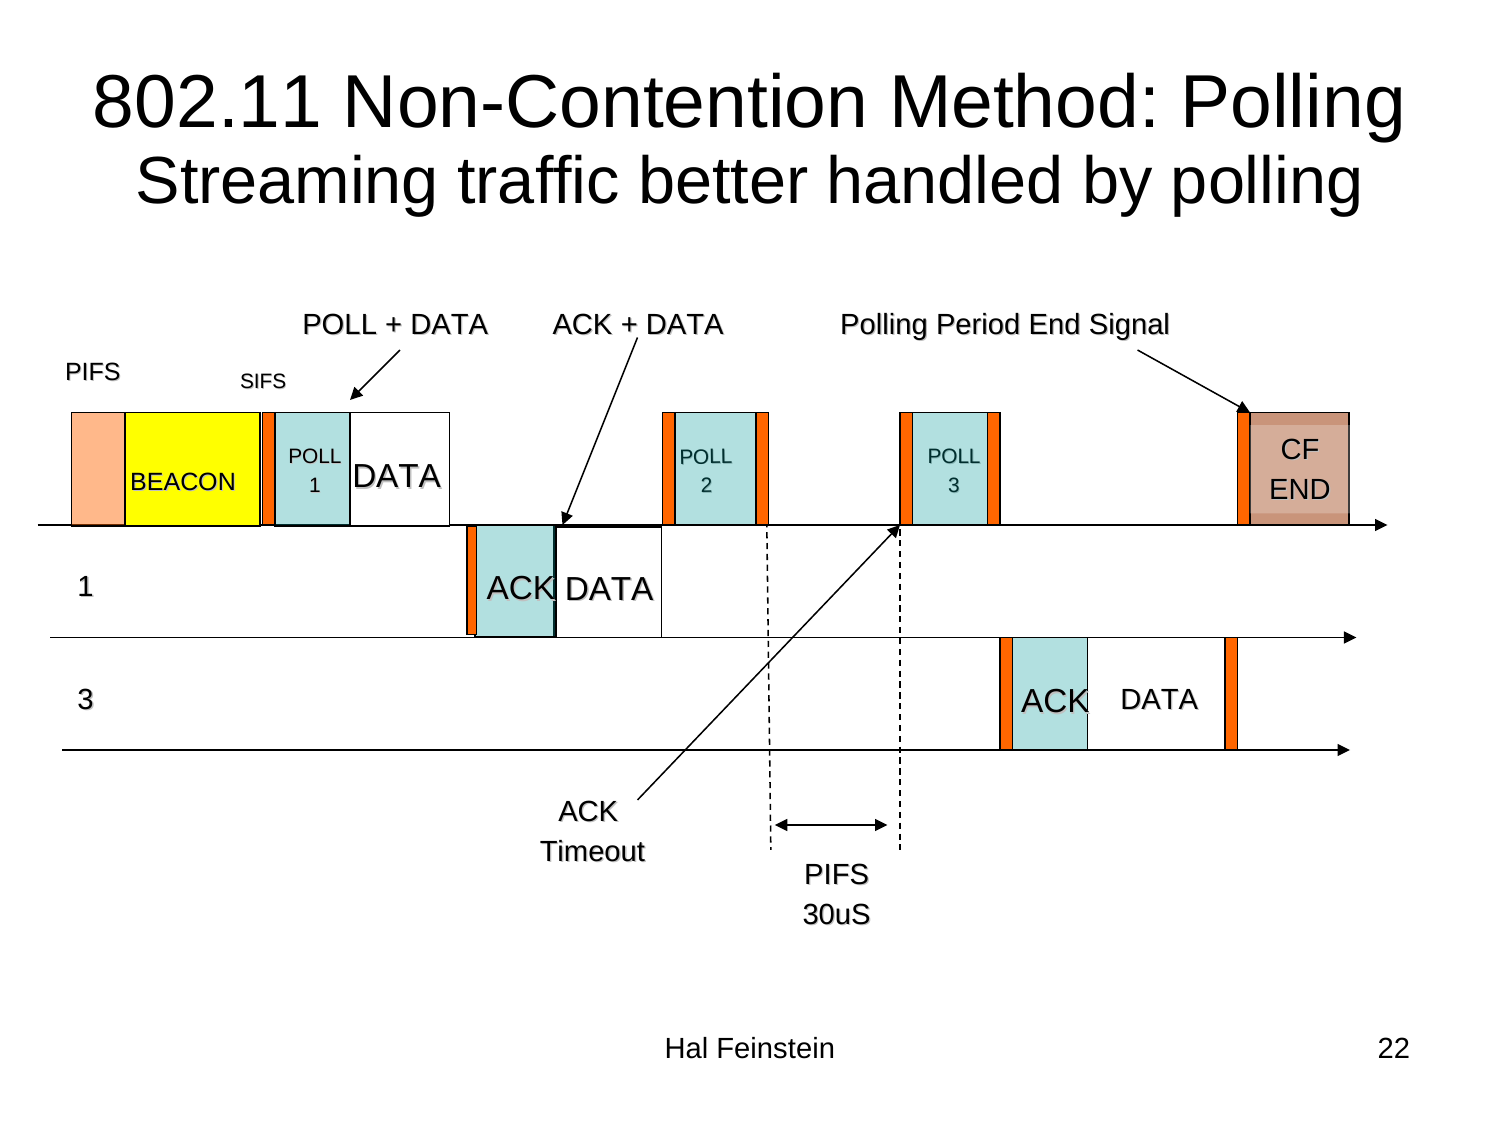

# 802.11 Non-Contention Method: Polling Streaming traffic better handled by polling
POLL + DATA
ACK + DATA
Polling Period End Signal
PIFS
SIFS
CF
END
POLL
2
POLL
1
POLL
3
DATA
BEACON
ACK
1
DATA
ACK
DATA
3
ACK
Timeout
PIFS
30uS
Hal Feinstein
22